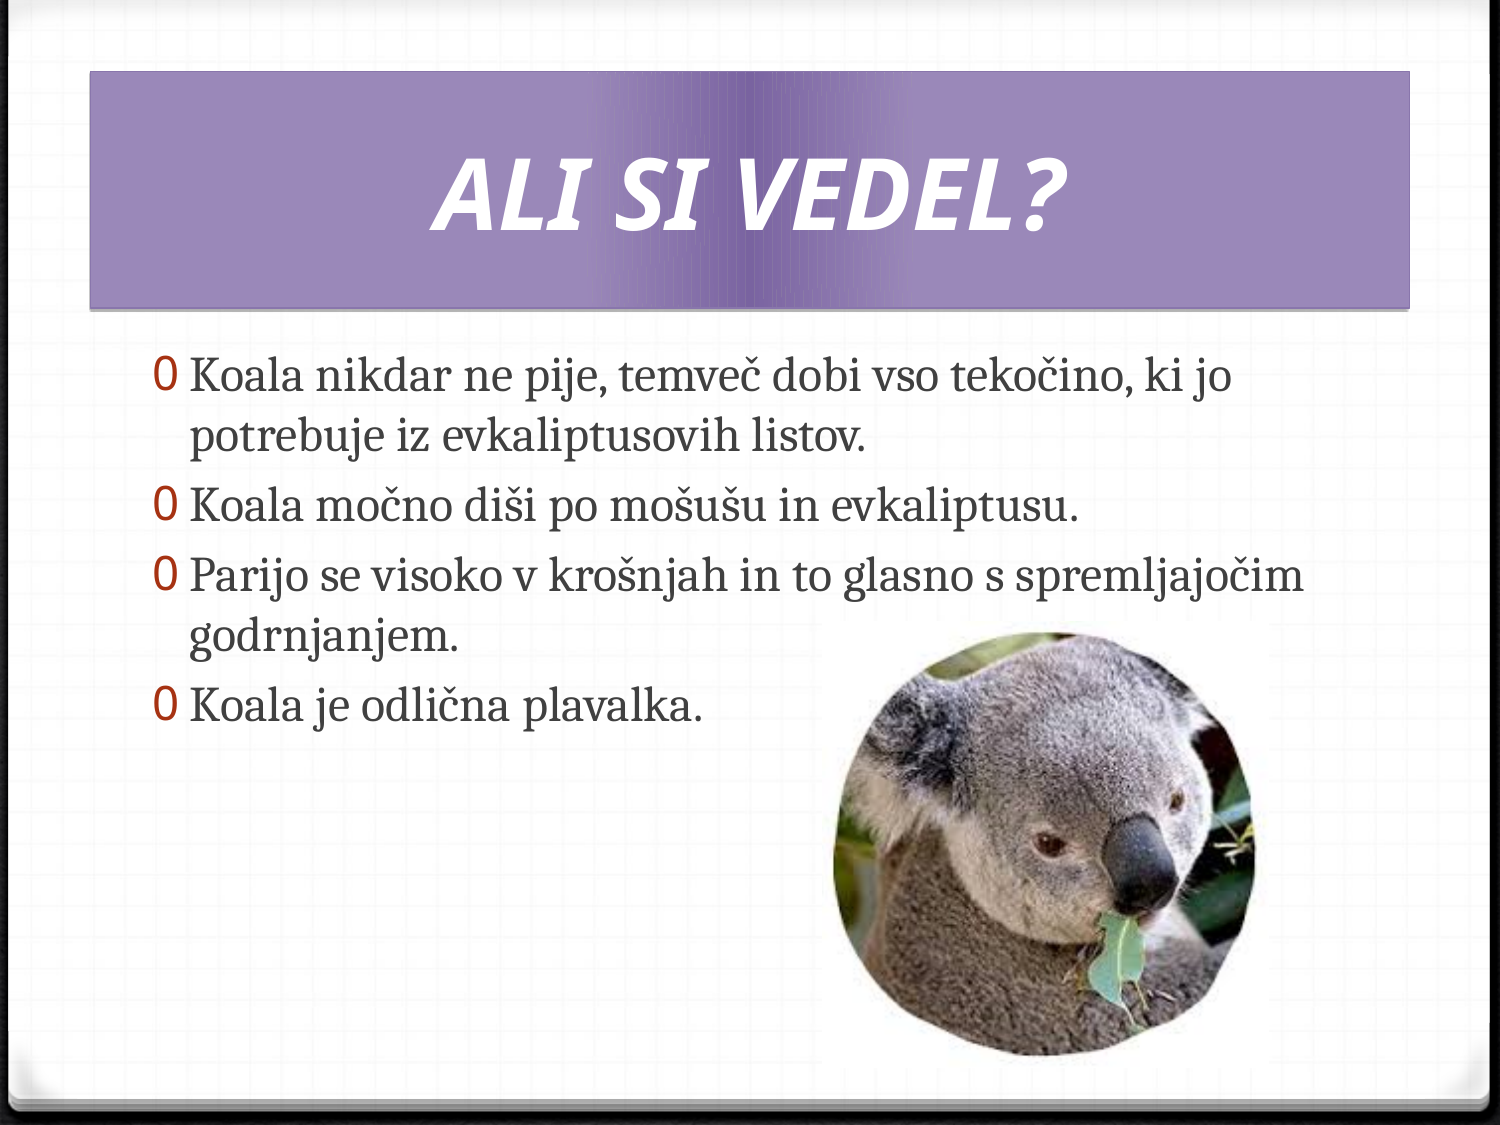

# ALI SI VEDEL?
Koala nikdar ne pije, temveč dobi vso tekočino, ki jo potrebuje iz evkaliptusovih listov.
Koala močno diši po mošušu in evkaliptusu.
Parijo se visoko v krošnjah in to glasno s spremljajočim godrnjanjem.
Koala je odlična plavalka.